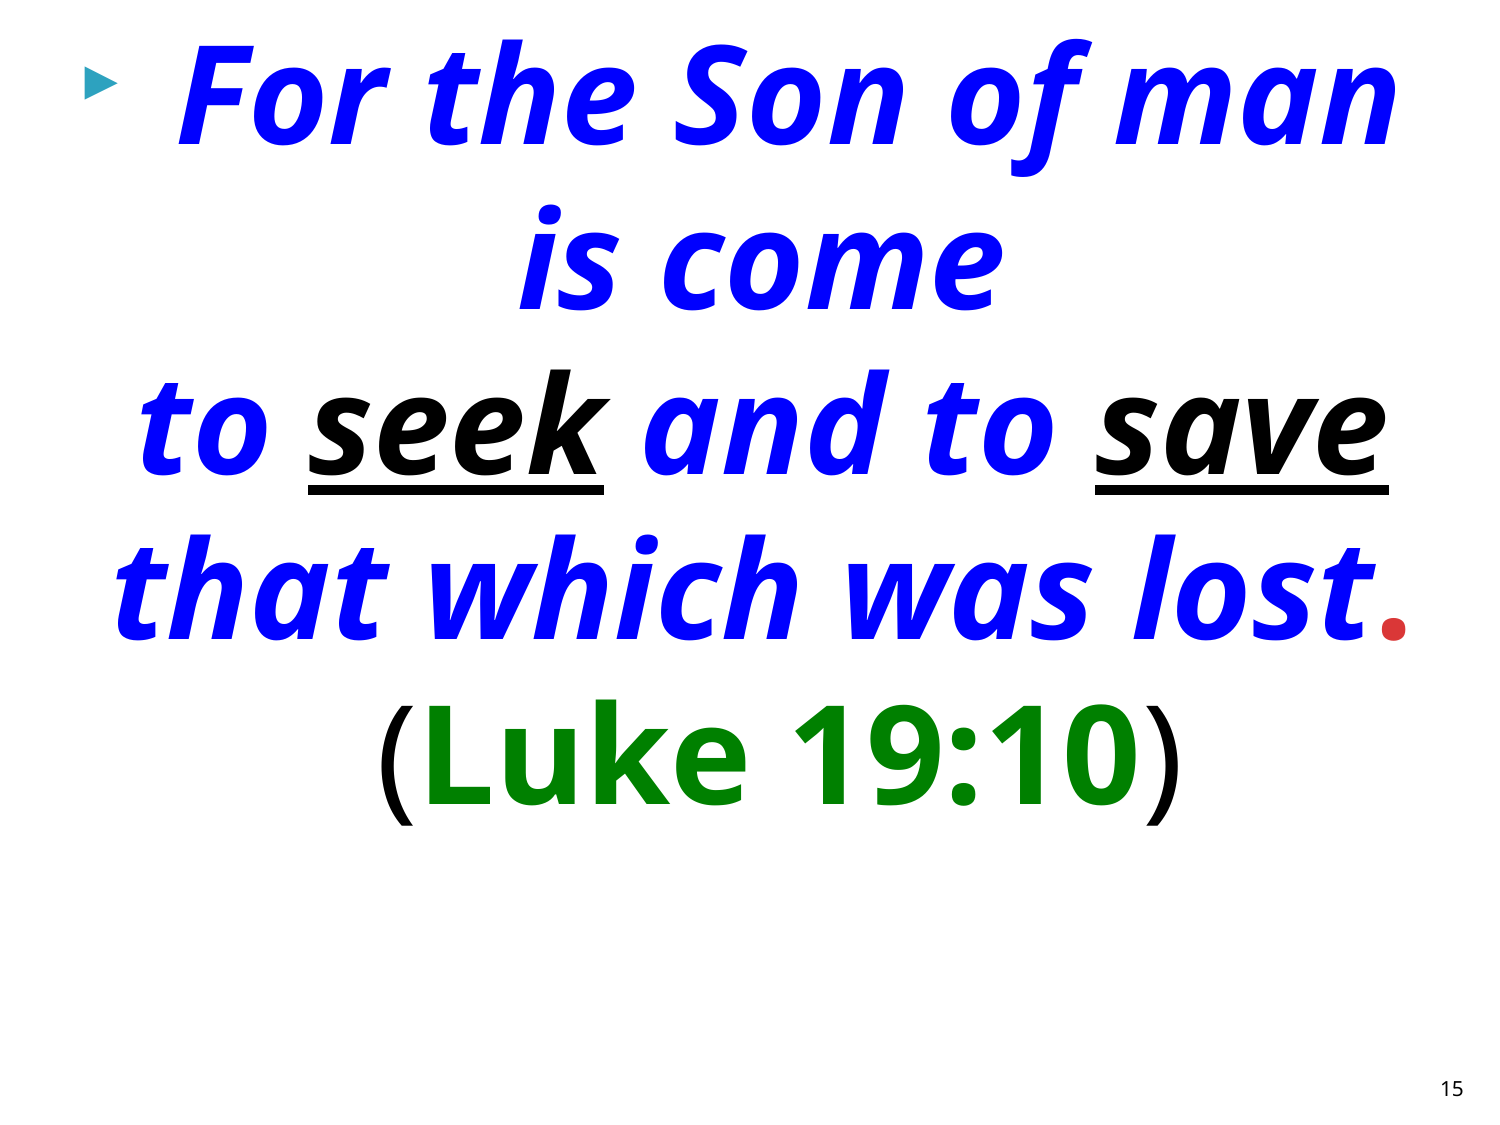

# For the Son of man is come to seek and to save that which was lost.  (Luke 19:10)